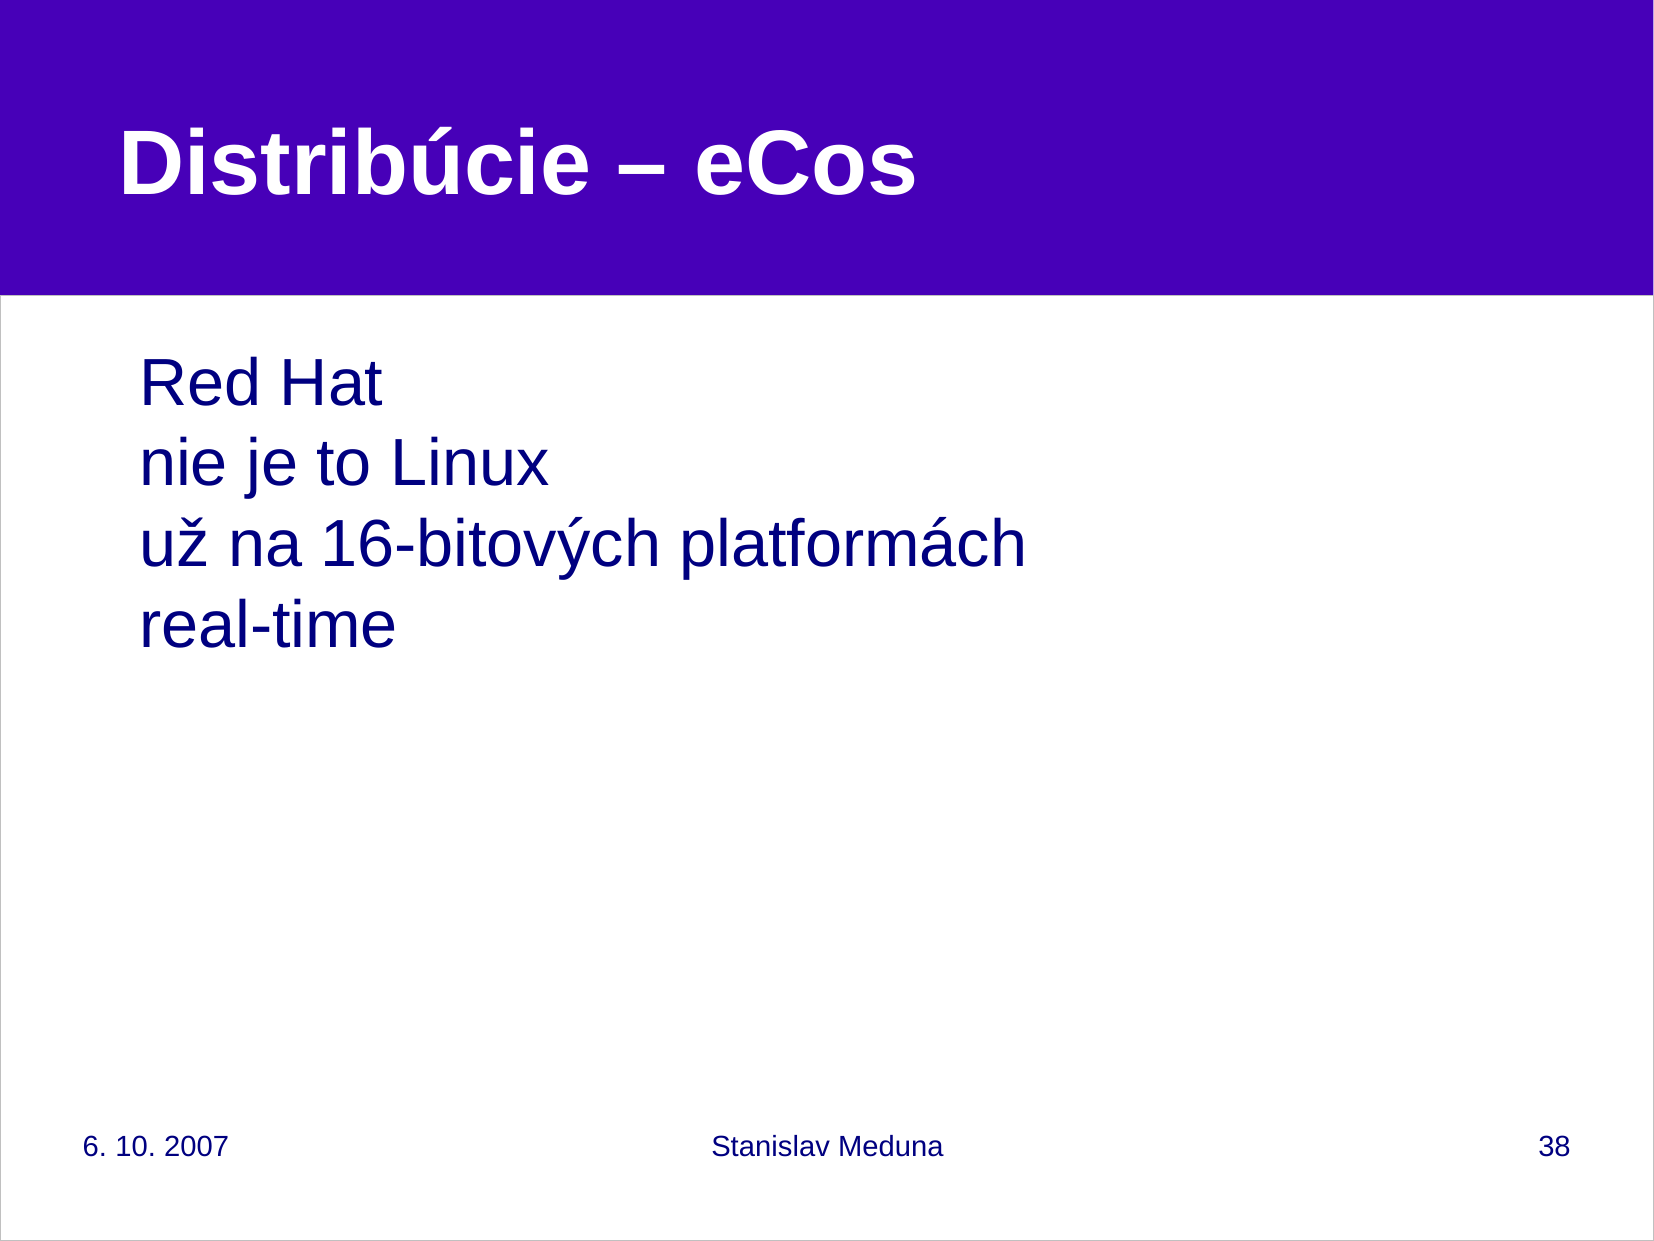

# Distribúcie – eCos
Red Hat
nie je to Linux
už na 16-bitových platformách
real-time
6. 10. 2007
Stanislav Meduna
38